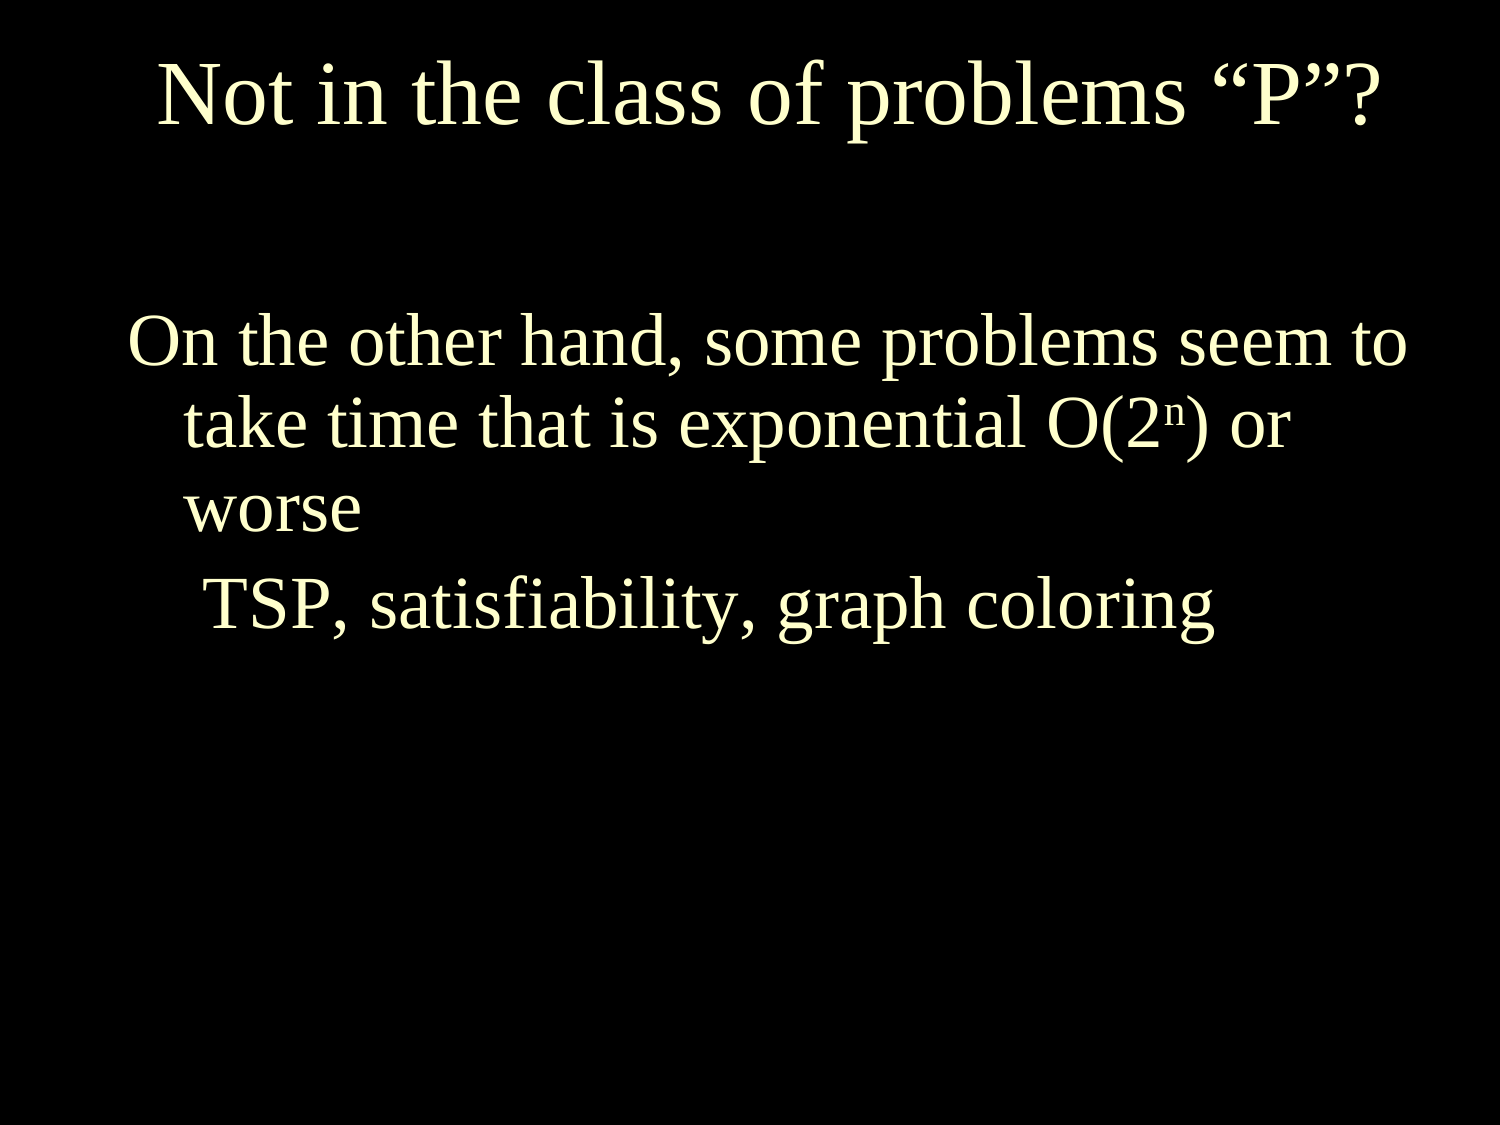

# Not in the class of problems “P”?
On the other hand, some problems seem to take time that is exponential O(2n) or worse
TSP, satisfiability, graph coloring